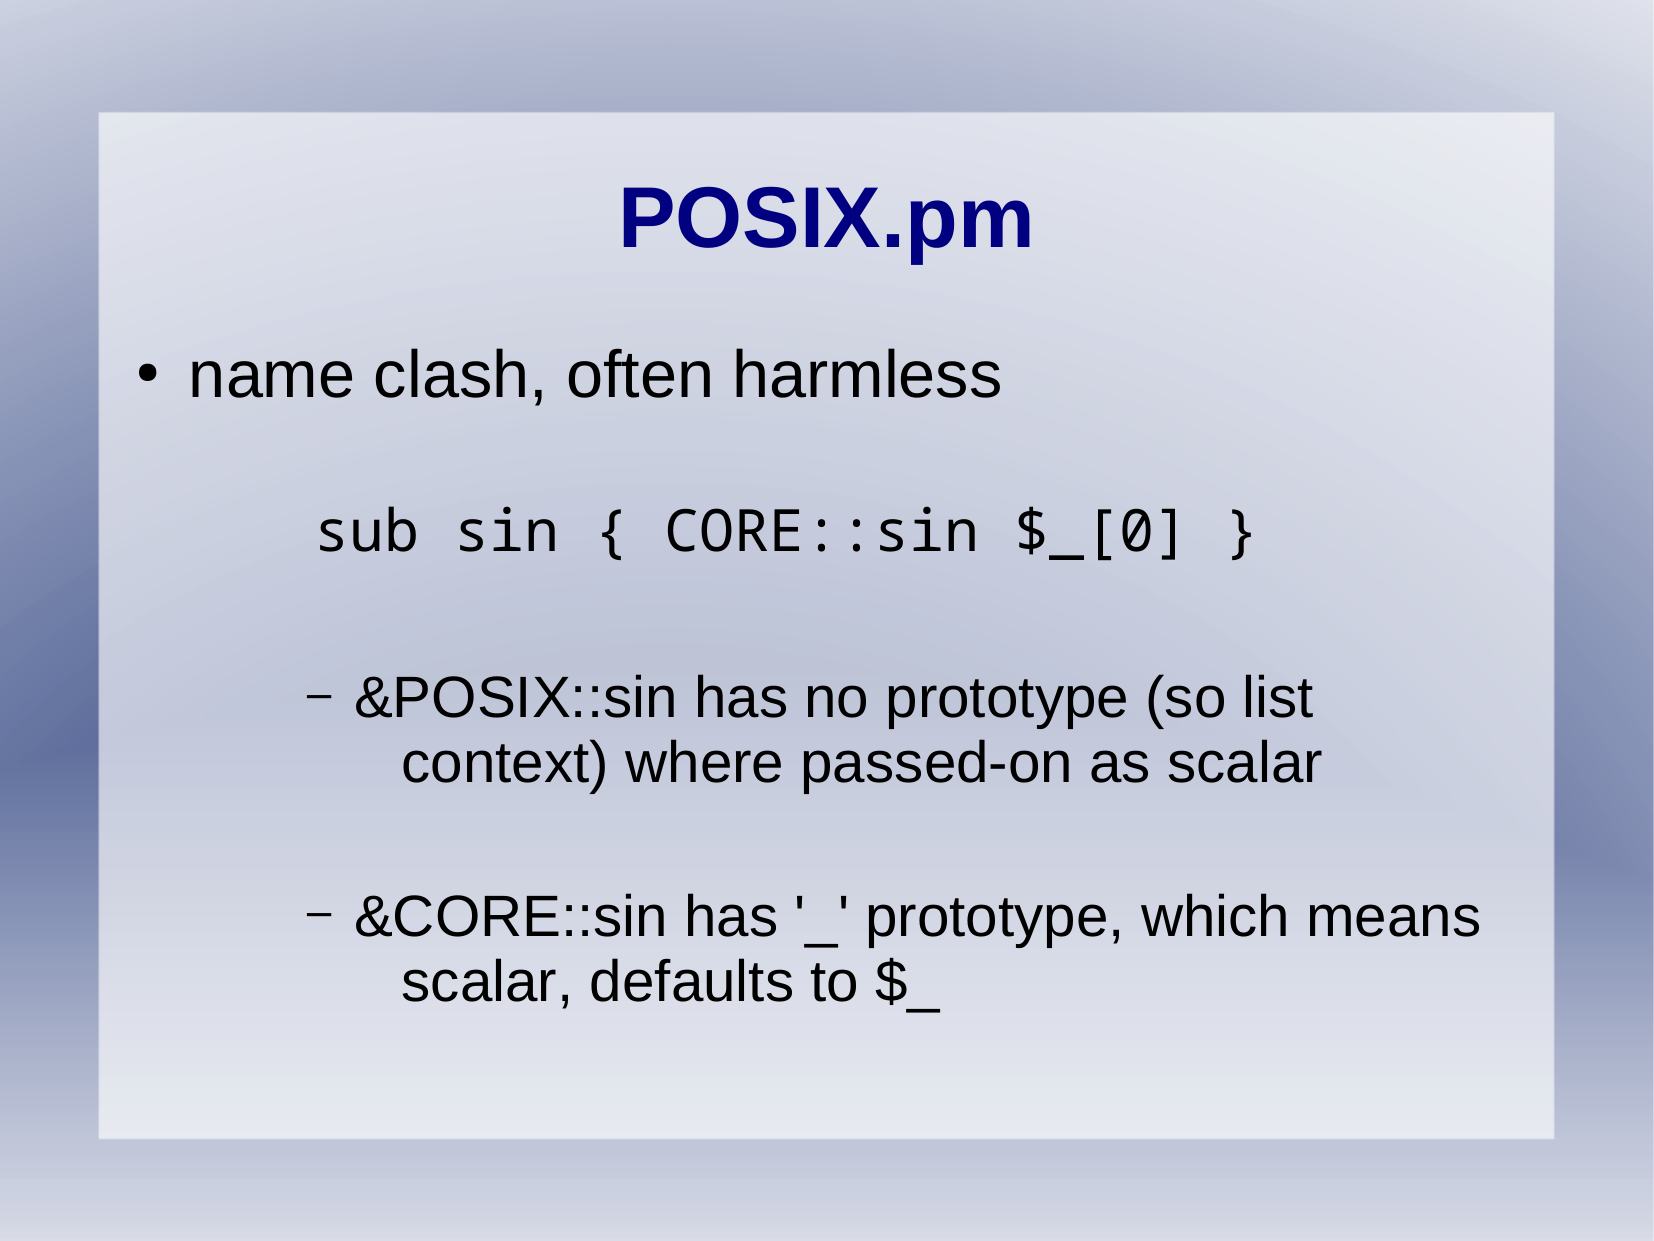

# POSIX.pm
name clash, often harmless
&POSIX::sin has no prototype (so list context) where passed-on as scalar
&CORE::sin has '_' prototype, which means scalar, defaults to $_
sub sin { CORE::sin $_[0] }